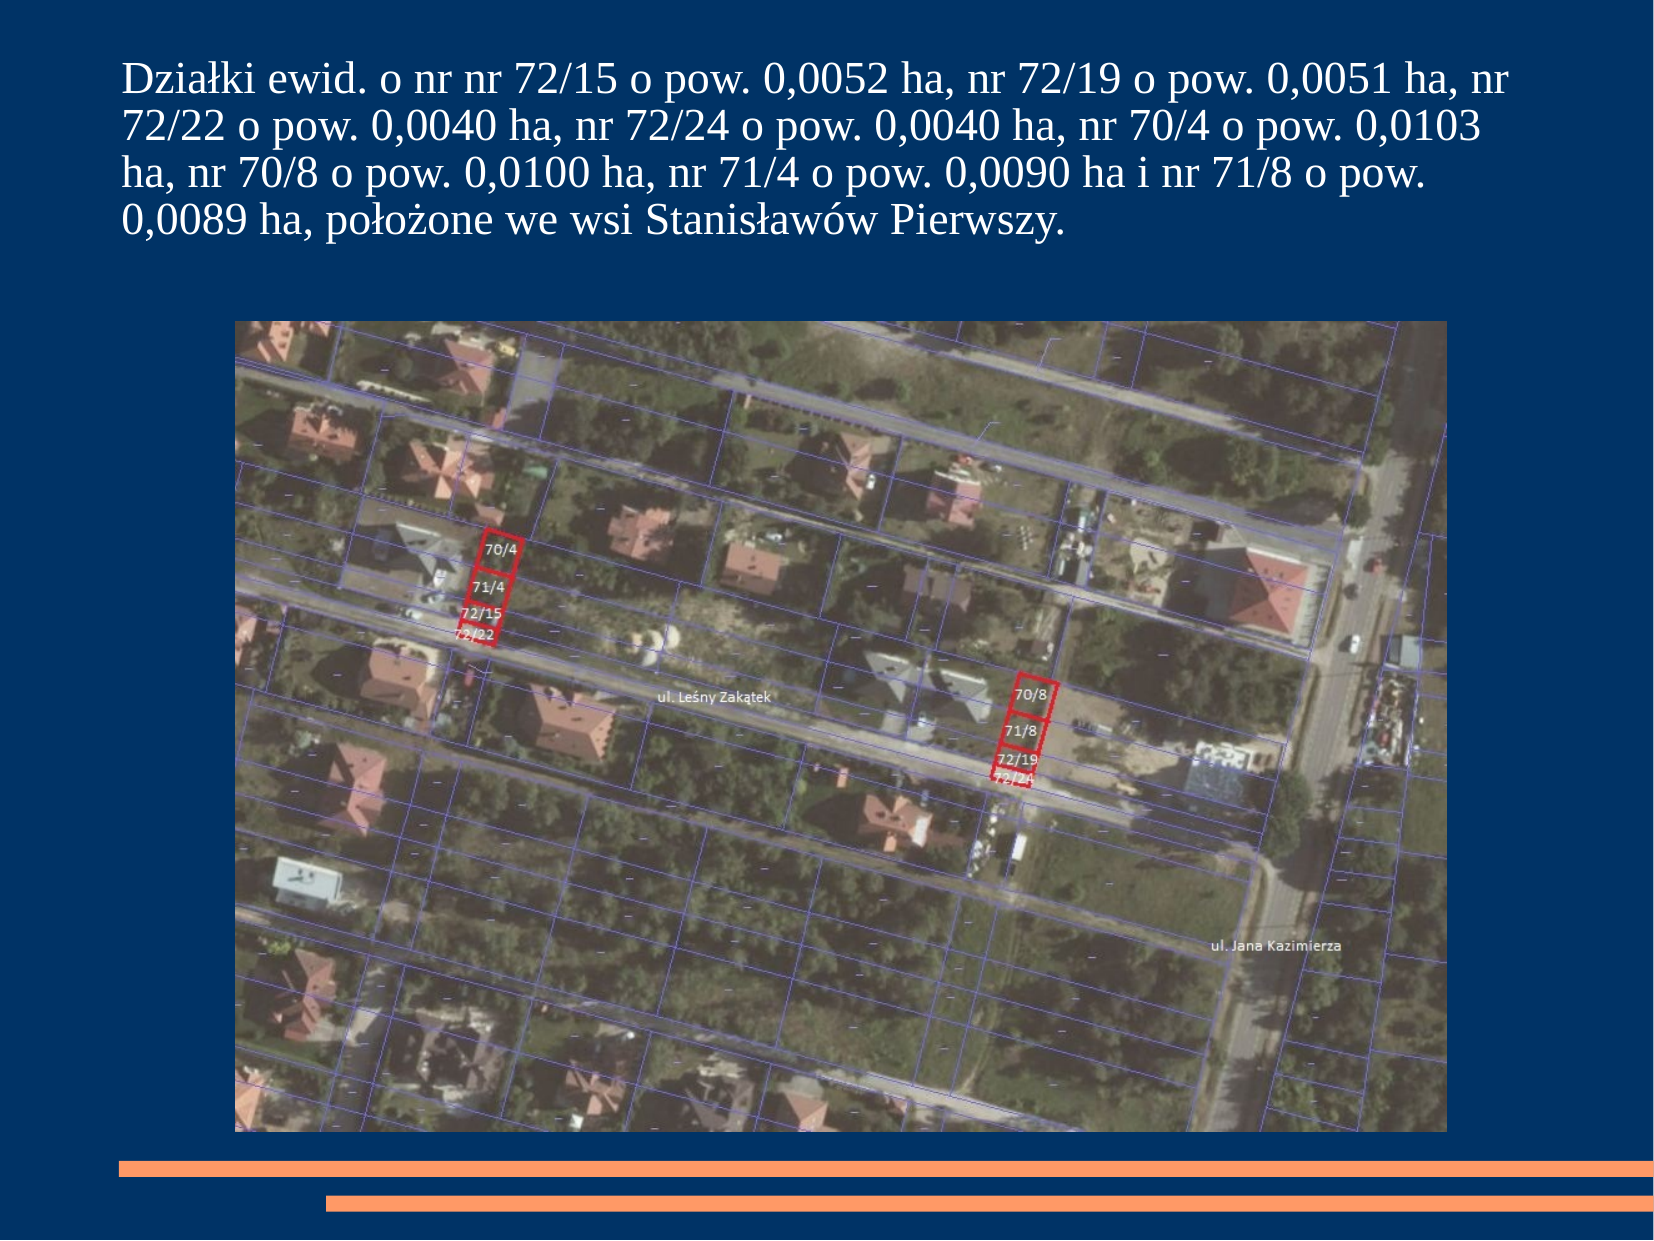

# Działki ewid. o nr nr 72/15 o pow. 0,0052 ha, nr 72/19 o pow. 0,0051 ha, nr 72/22 o pow. 0,0040 ha, nr 72/24 o pow. 0,0040 ha, nr 70/4 o pow. 0,0103 ha, nr 70/8 o pow. 0,0100 ha, nr 71/4 o pow. 0,0090 ha i nr 71/8 o pow. 0,0089 ha, położone we wsi Stanisławów Pierwszy.